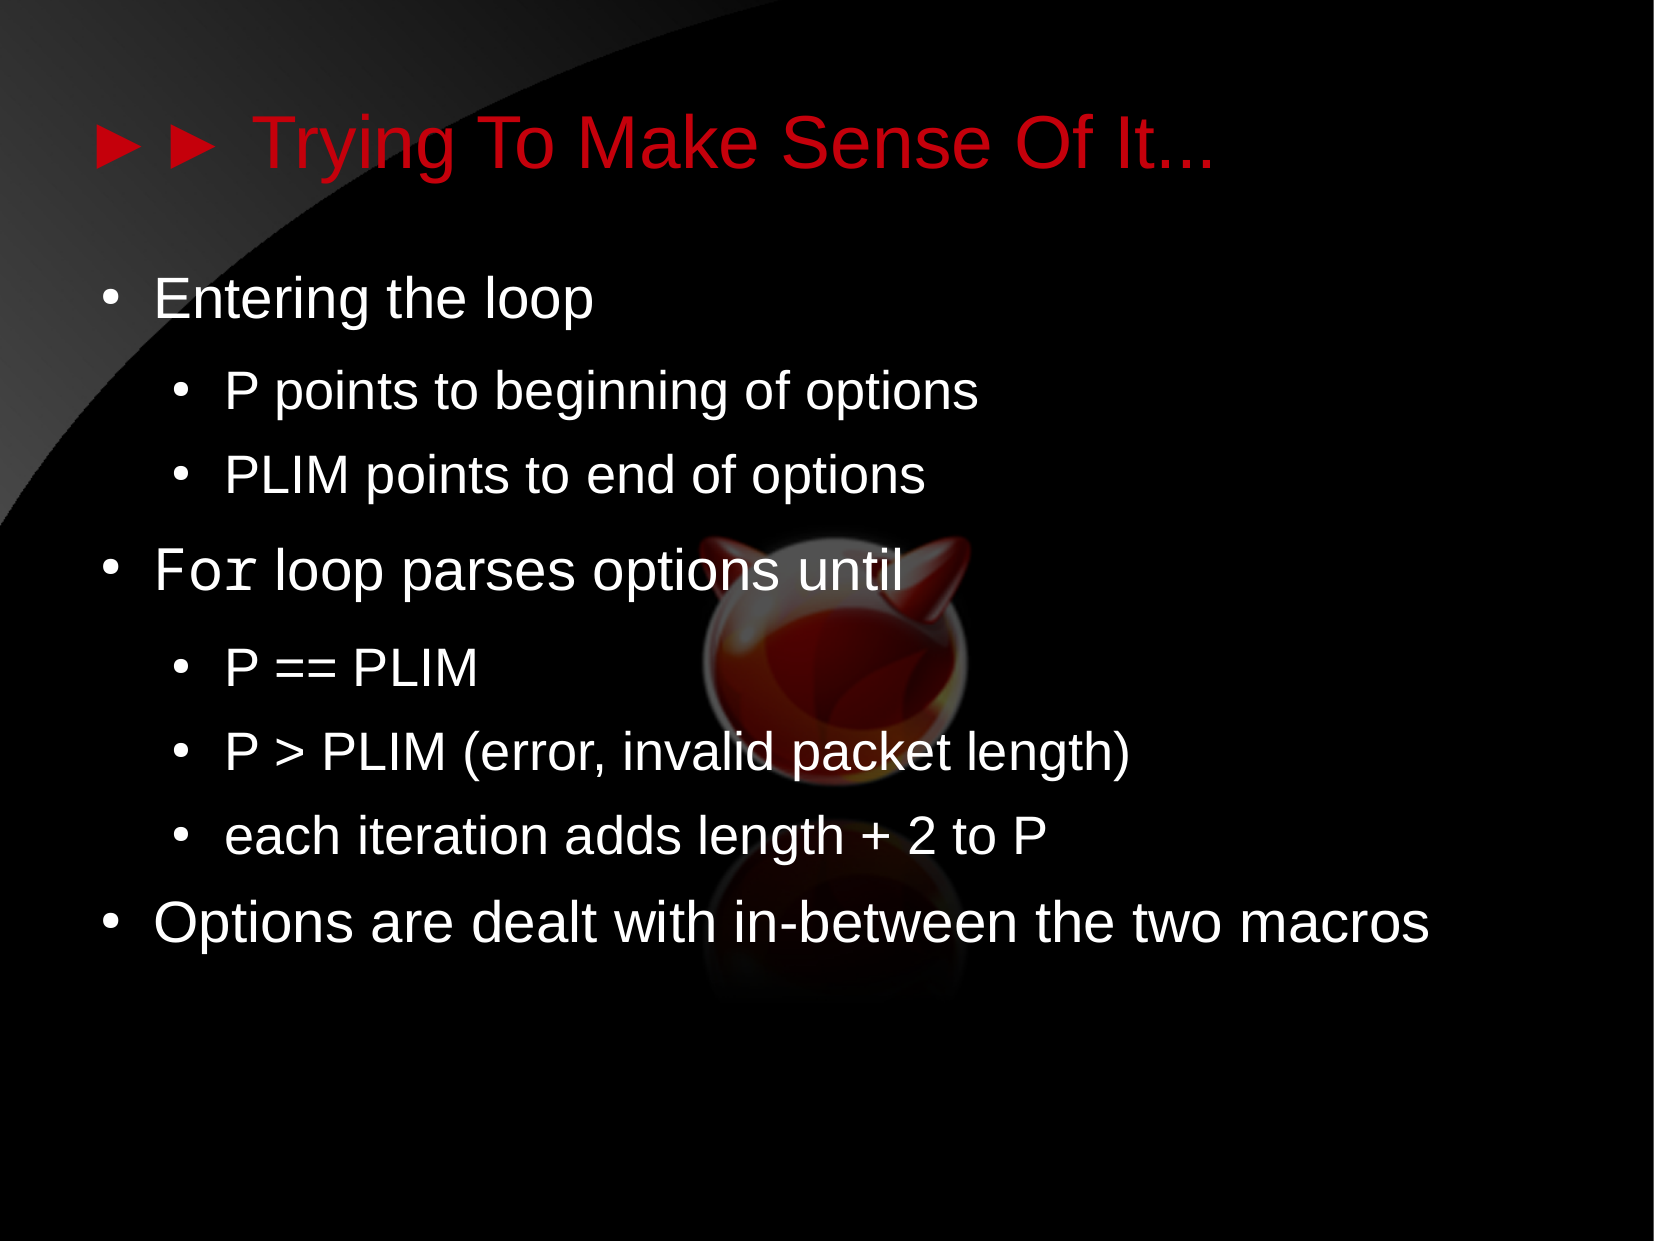

# ►► Trying To Make Sense Of It...
Entering the loop
P points to beginning of options
PLIM points to end of options
For loop parses options until
P == PLIM
P > PLIM (error, invalid packet length)
each iteration adds length + 2 to P
Options are dealt with in-between the two macros